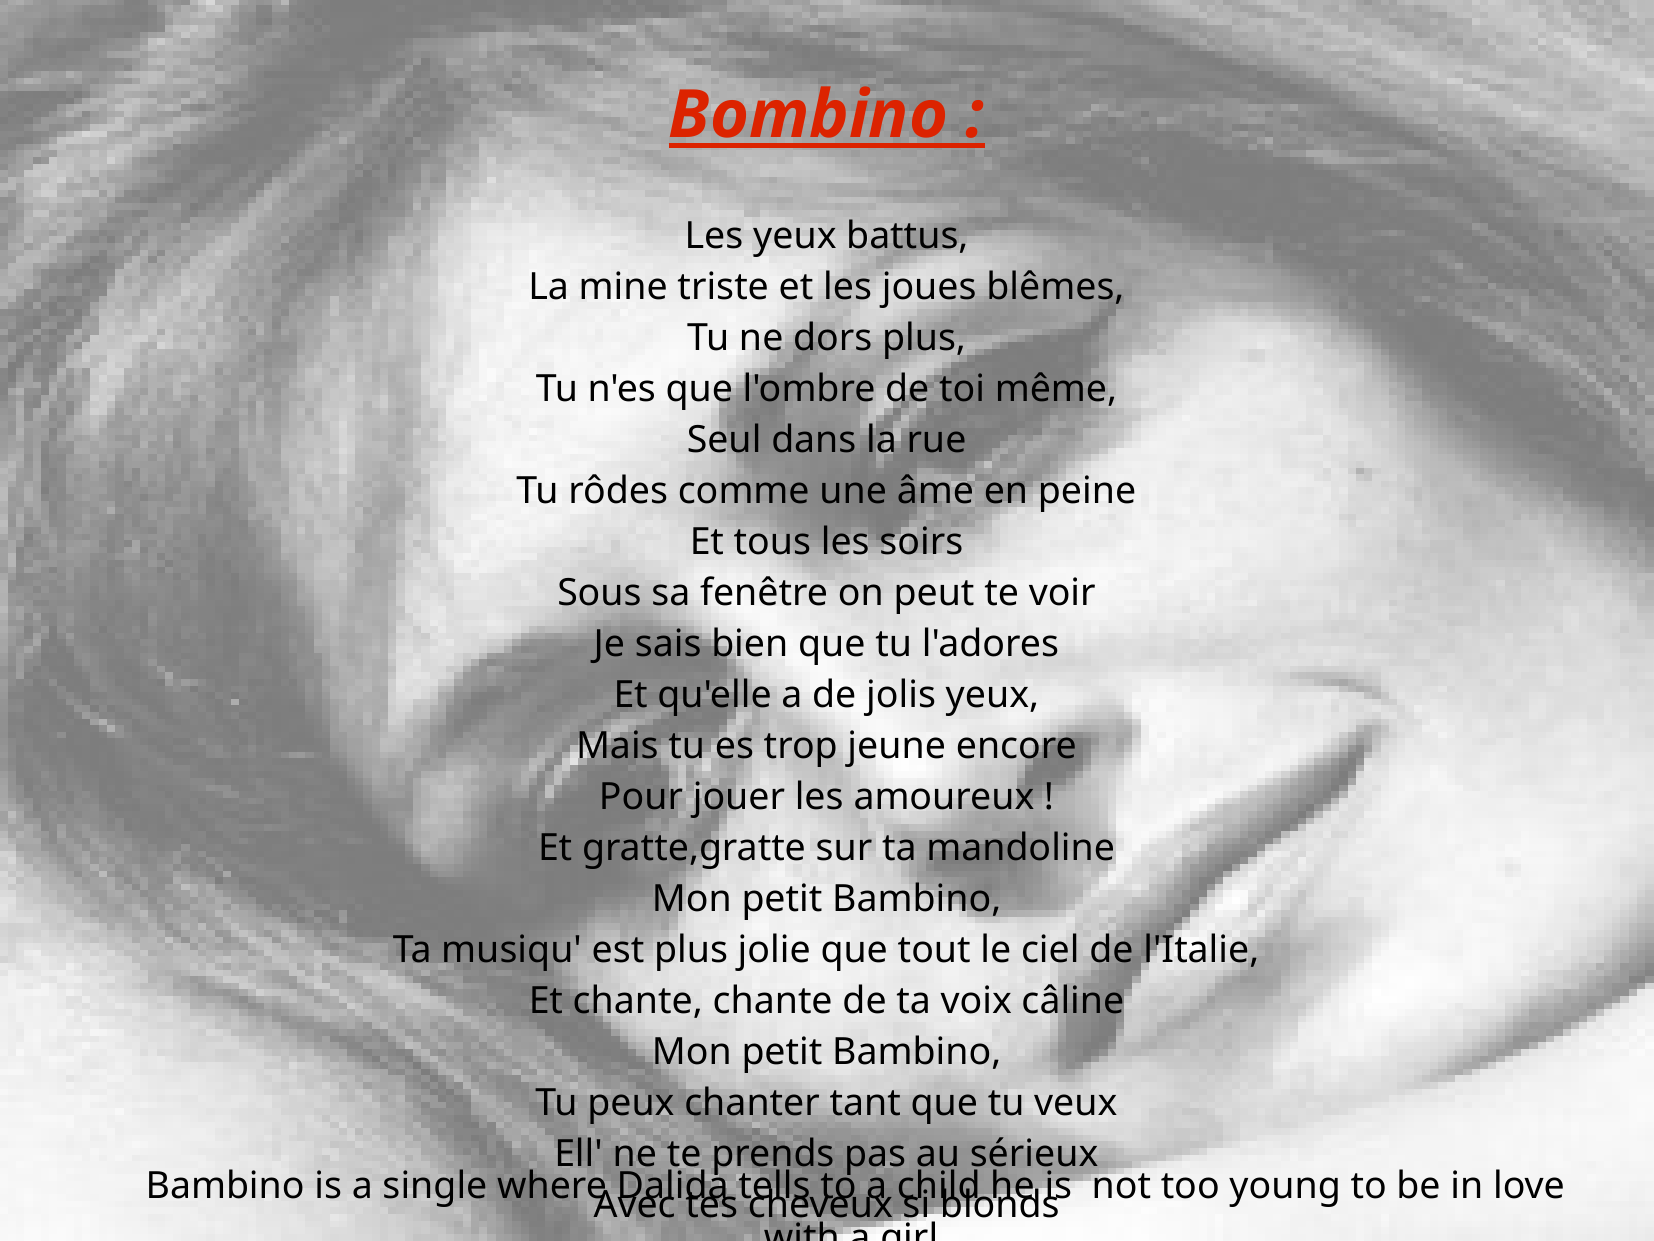

Bombino :
Les yeux battus,
La mine triste et les joues blêmes,
Tu ne dors plus,
Tu n'es que l'ombre de toi même,
Seul dans la rue
Tu rôdes comme une âme en peine
Et tous les soirs
Sous sa fenêtre on peut te voir
Je sais bien que tu l'adores
Et qu'elle a de jolis yeux,
Mais tu es trop jeune encore
Pour jouer les amoureux !
Et gratte,gratte sur ta mandoline
Mon petit Bambino,
Ta musiqu' est plus jolie que tout le ciel de l'Italie,
Et chante, chante de ta voix câline
Mon petit Bambino,
Tu peux chanter tant que tu veux
Ell' ne te prends pas au sérieux
Avec tes cheveux si blonds
Bambino is a single where Dalida tells to a child he is not too young to be in love with a girl.